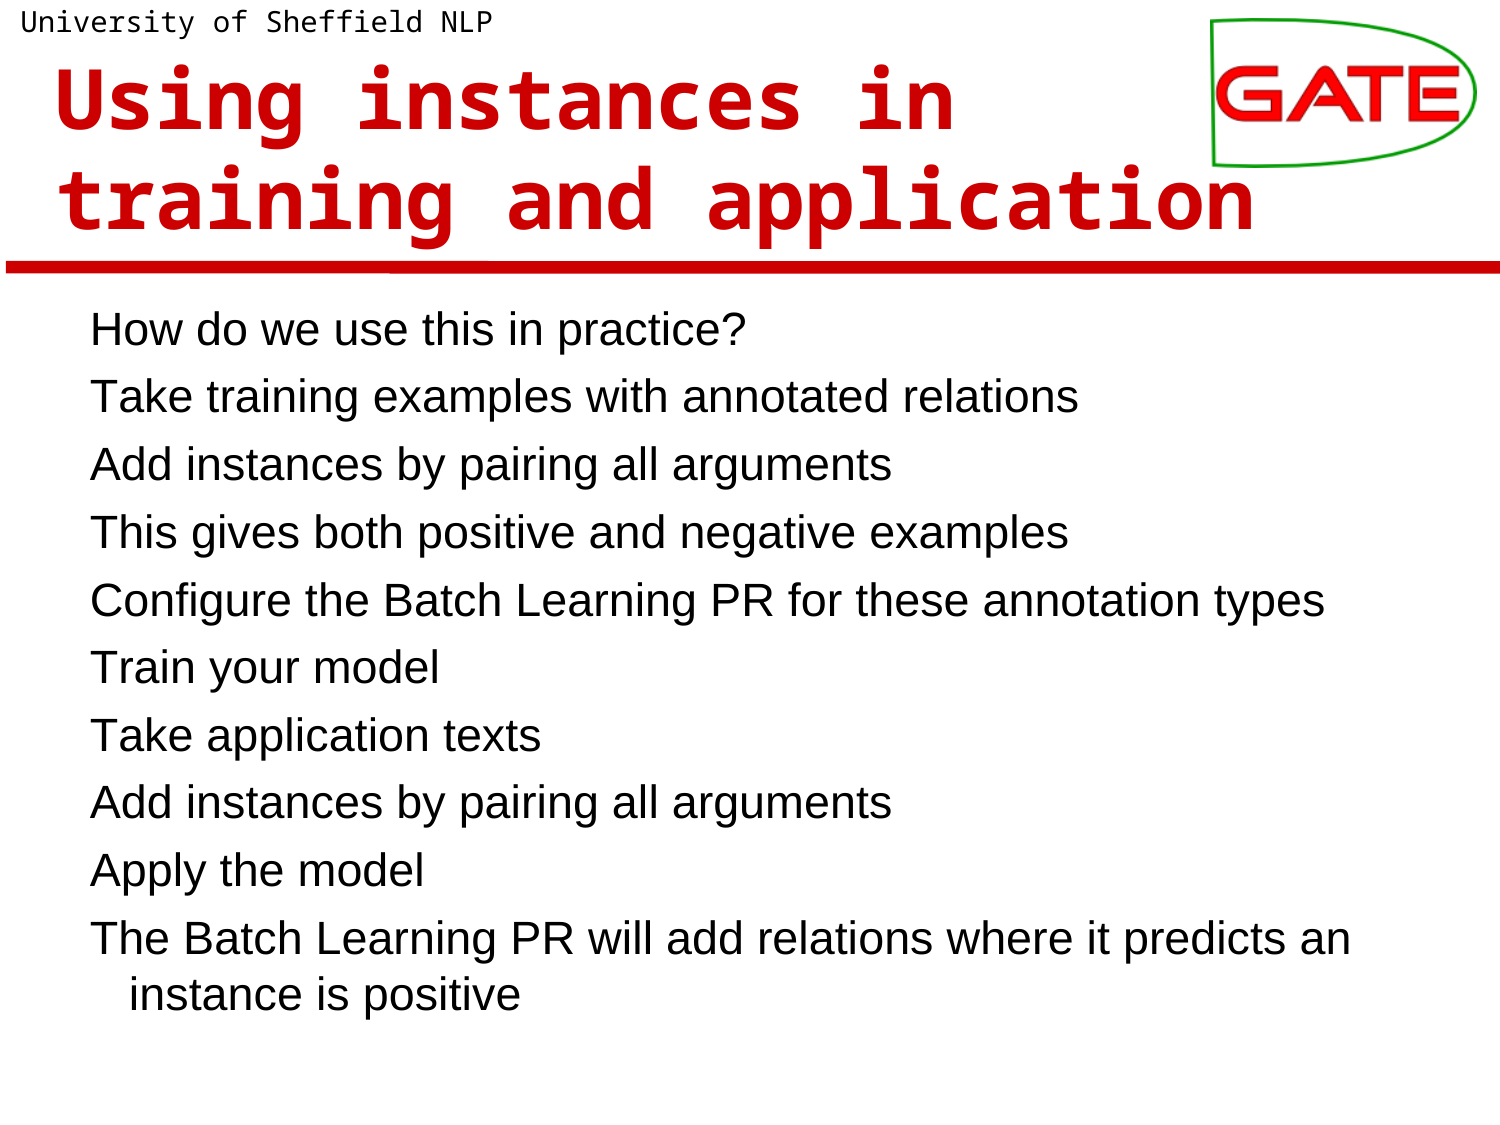

# Using instances in training and application
How do we use this in practice?
Take training examples with annotated relations
Add instances by pairing all arguments
This gives both positive and negative examples
Configure the Batch Learning PR for these annotation types
Train your model
Take application texts
Add instances by pairing all arguments
Apply the model
The Batch Learning PR will add relations where it predicts an instance is positive